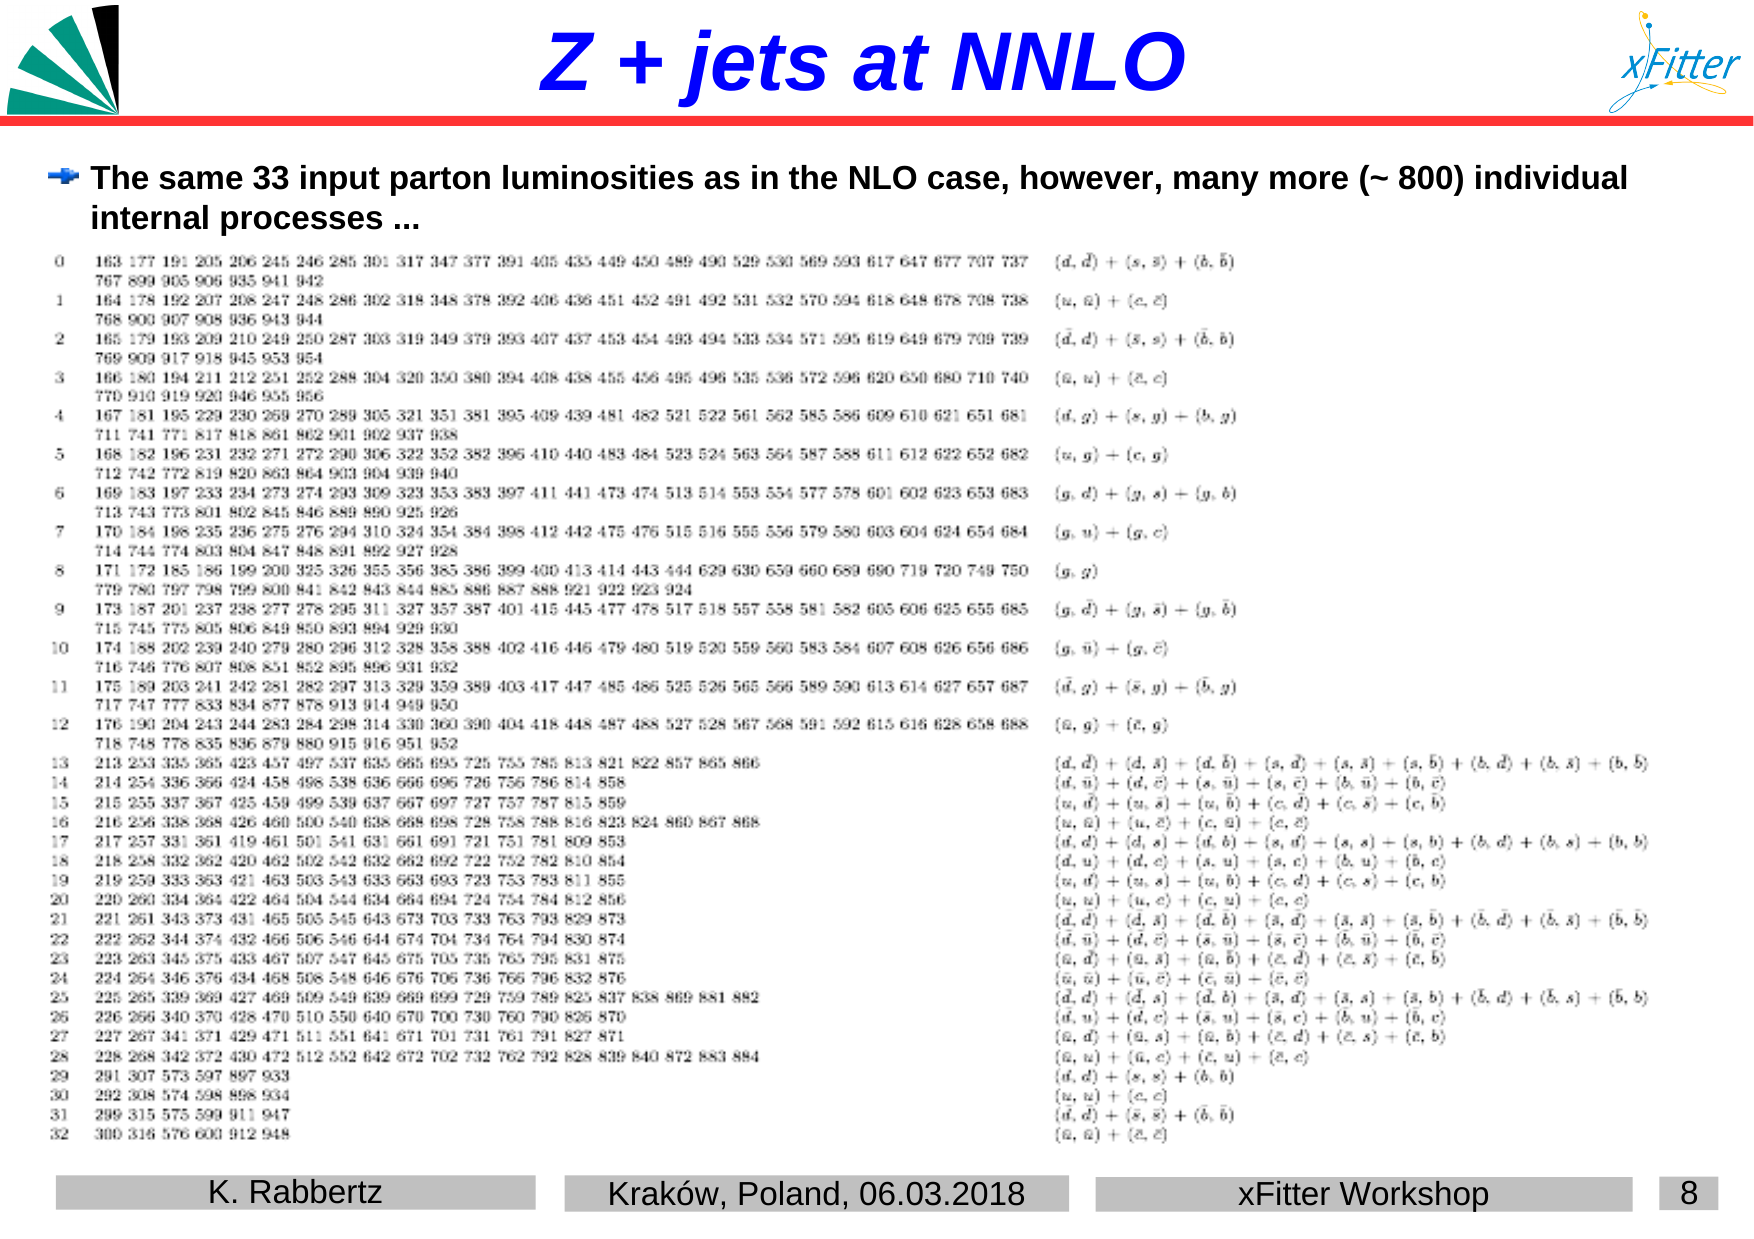

Z + jets at NNLO
# The same 33 input parton luminosities as in the NLO case, however, many more (~ 800) individual internal processes ...